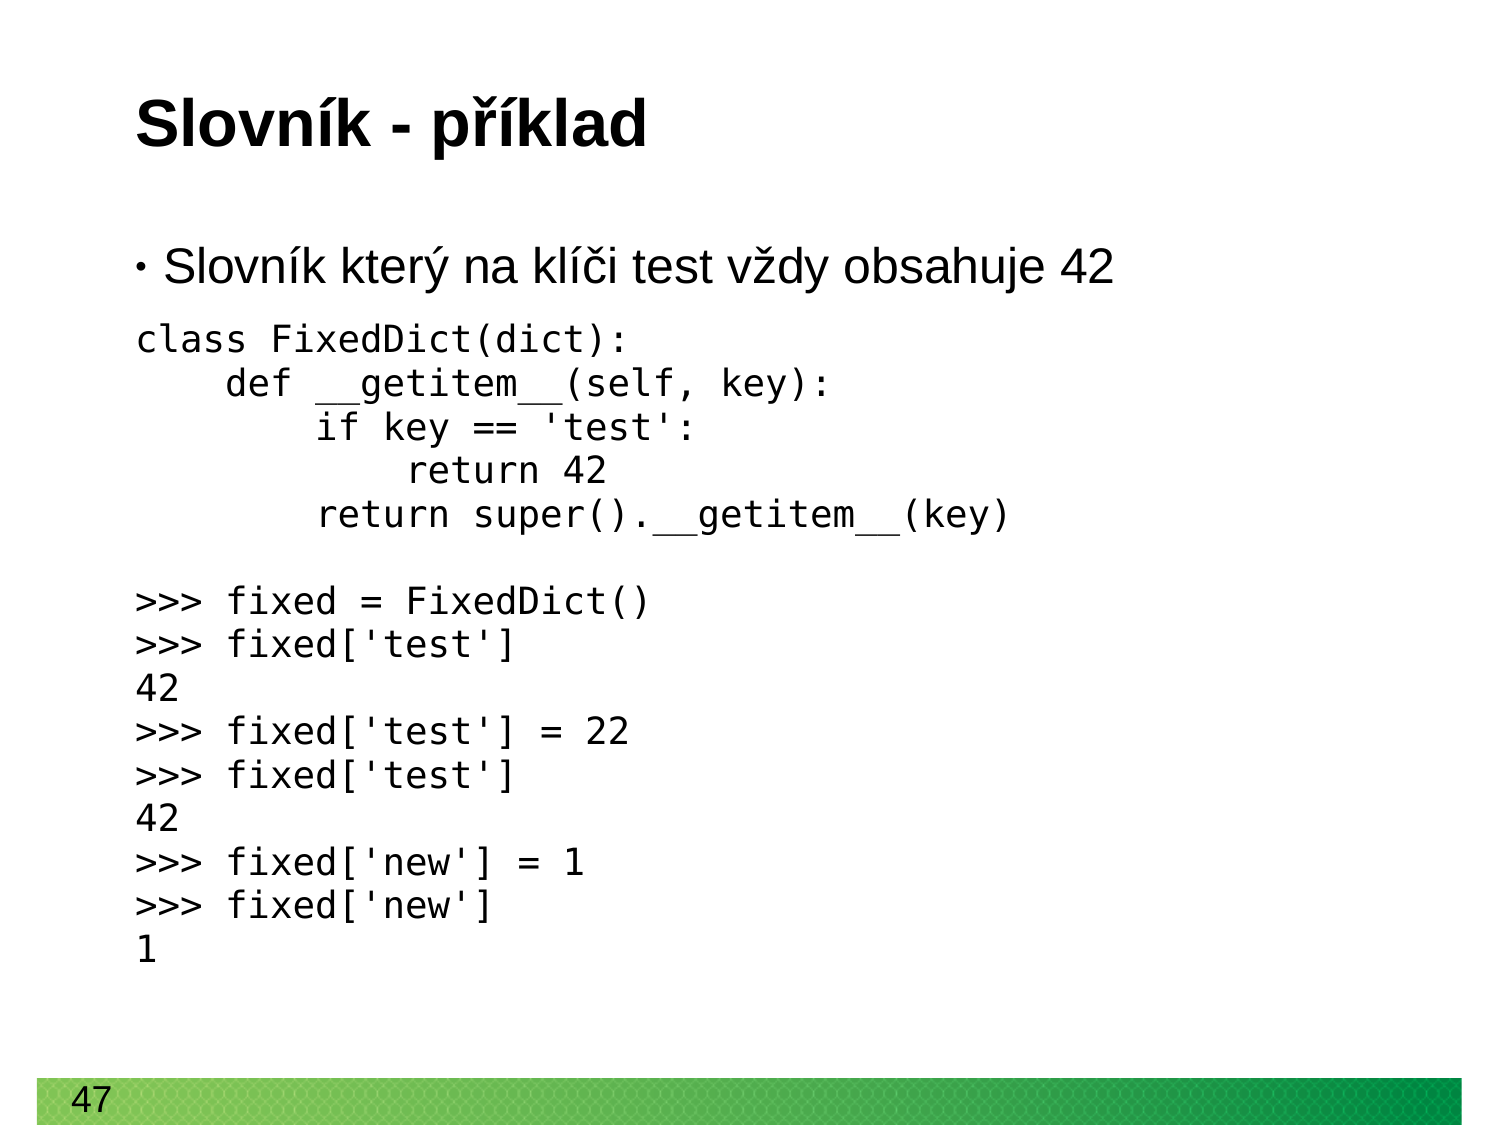

# Slovník - příklad
Slovník který na klíči test vždy obsahuje 42
class FixedDict(dict):
 def __getitem__(self, key):
 if key == 'test':
 return 42
 return super().__getitem__(key)
>>> fixed = FixedDict()
>>> fixed['test']
42
>>> fixed['test'] = 22
>>> fixed['test']
42
>>> fixed['new'] = 1
>>> fixed['new']
1